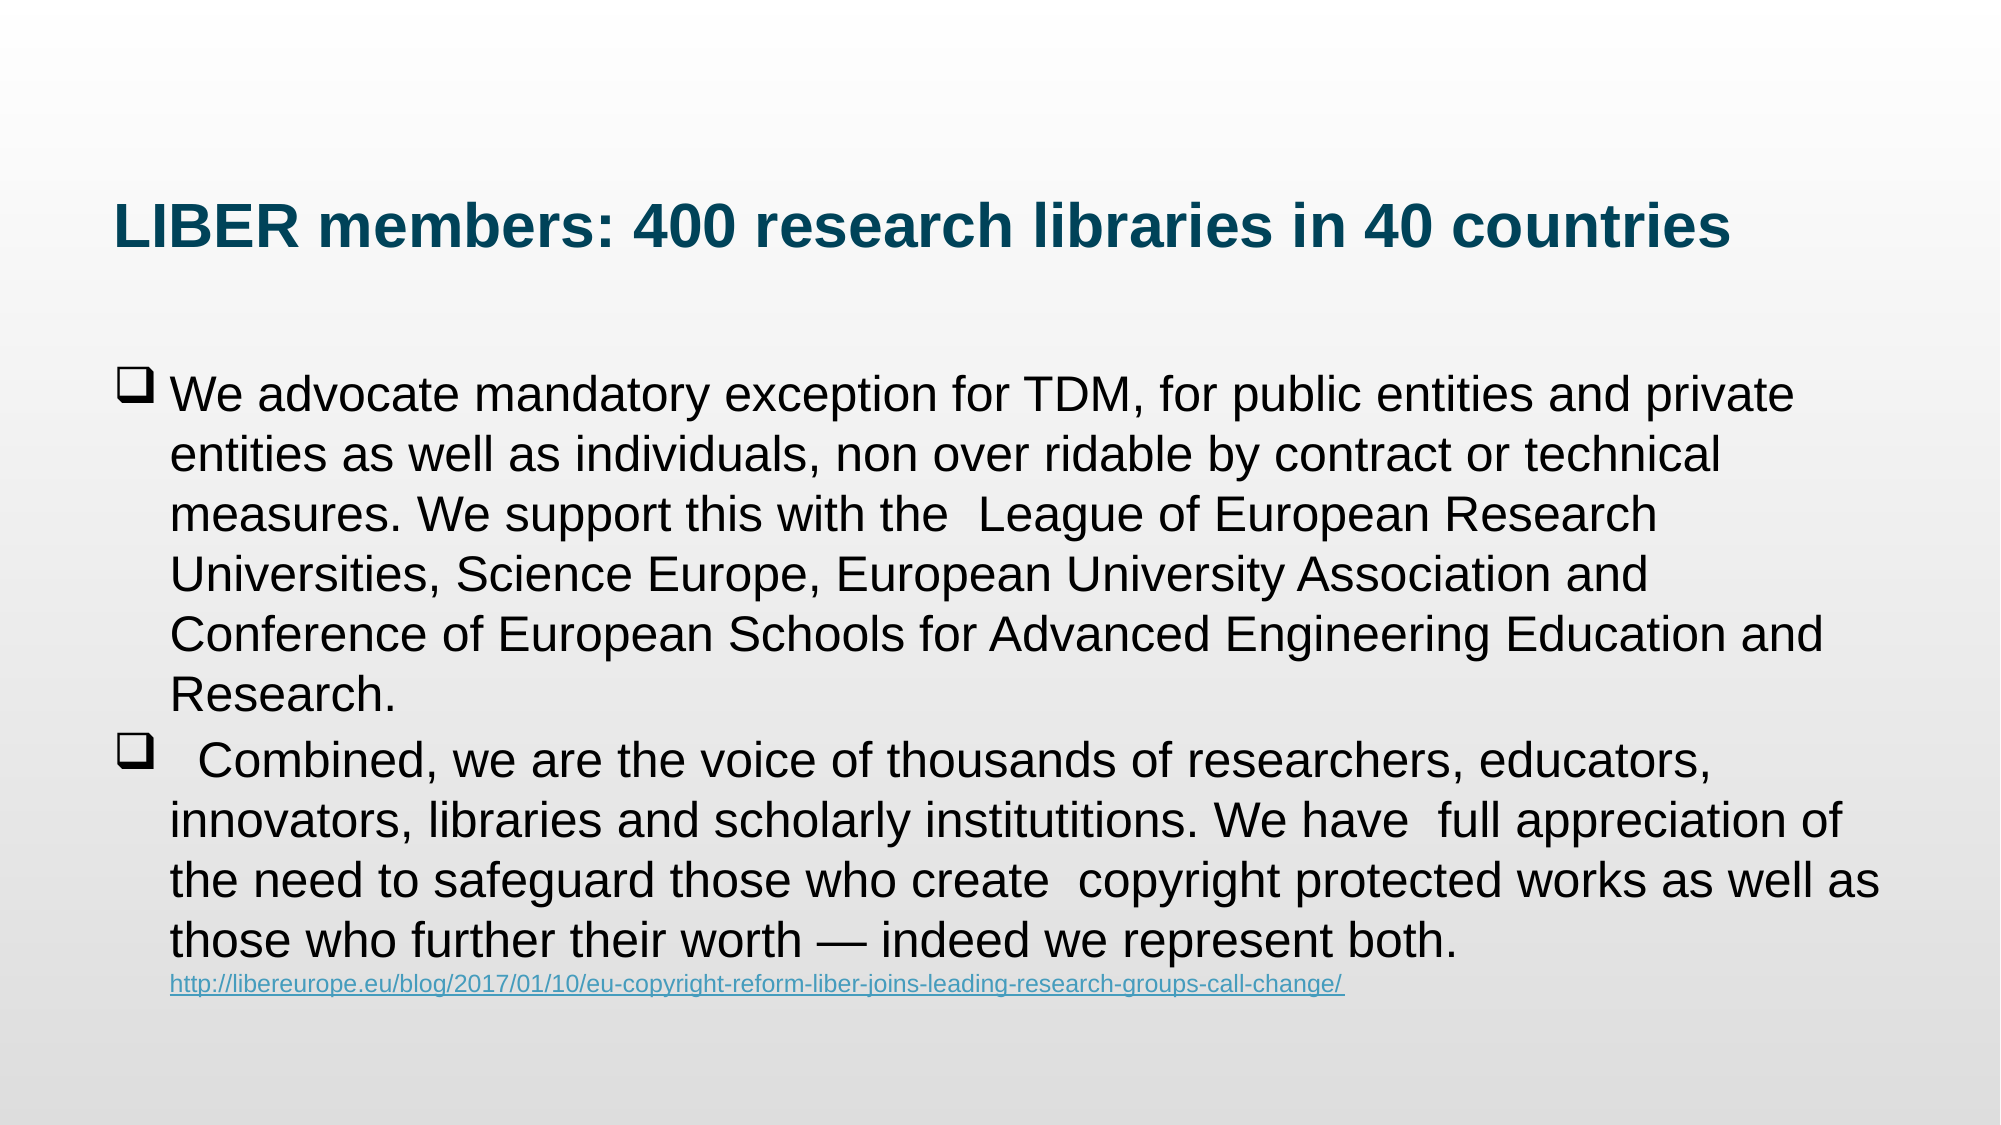

# LIBER members: 400 research libraries in 40 countries
We advocate mandatory exception for TDM, for public entities and private entities as well as individuals, non over ridable by contract or technical measures. We support this with the League of European Research Universities, Science Europe, European University Association and Conference of European Schools for Advanced Engineering Education and Research.
  Combined, we are the voice of thousands of researchers, educators, innovators, libraries and scholarly institutitions. We have full appreciation of the need to safeguard those who create copyright protected works as well as those who further their worth — indeed we represent both. http://libereurope.eu/blog/2017/01/10/eu-copyright-reform-liber-joins-leading-research-groups-call-change/